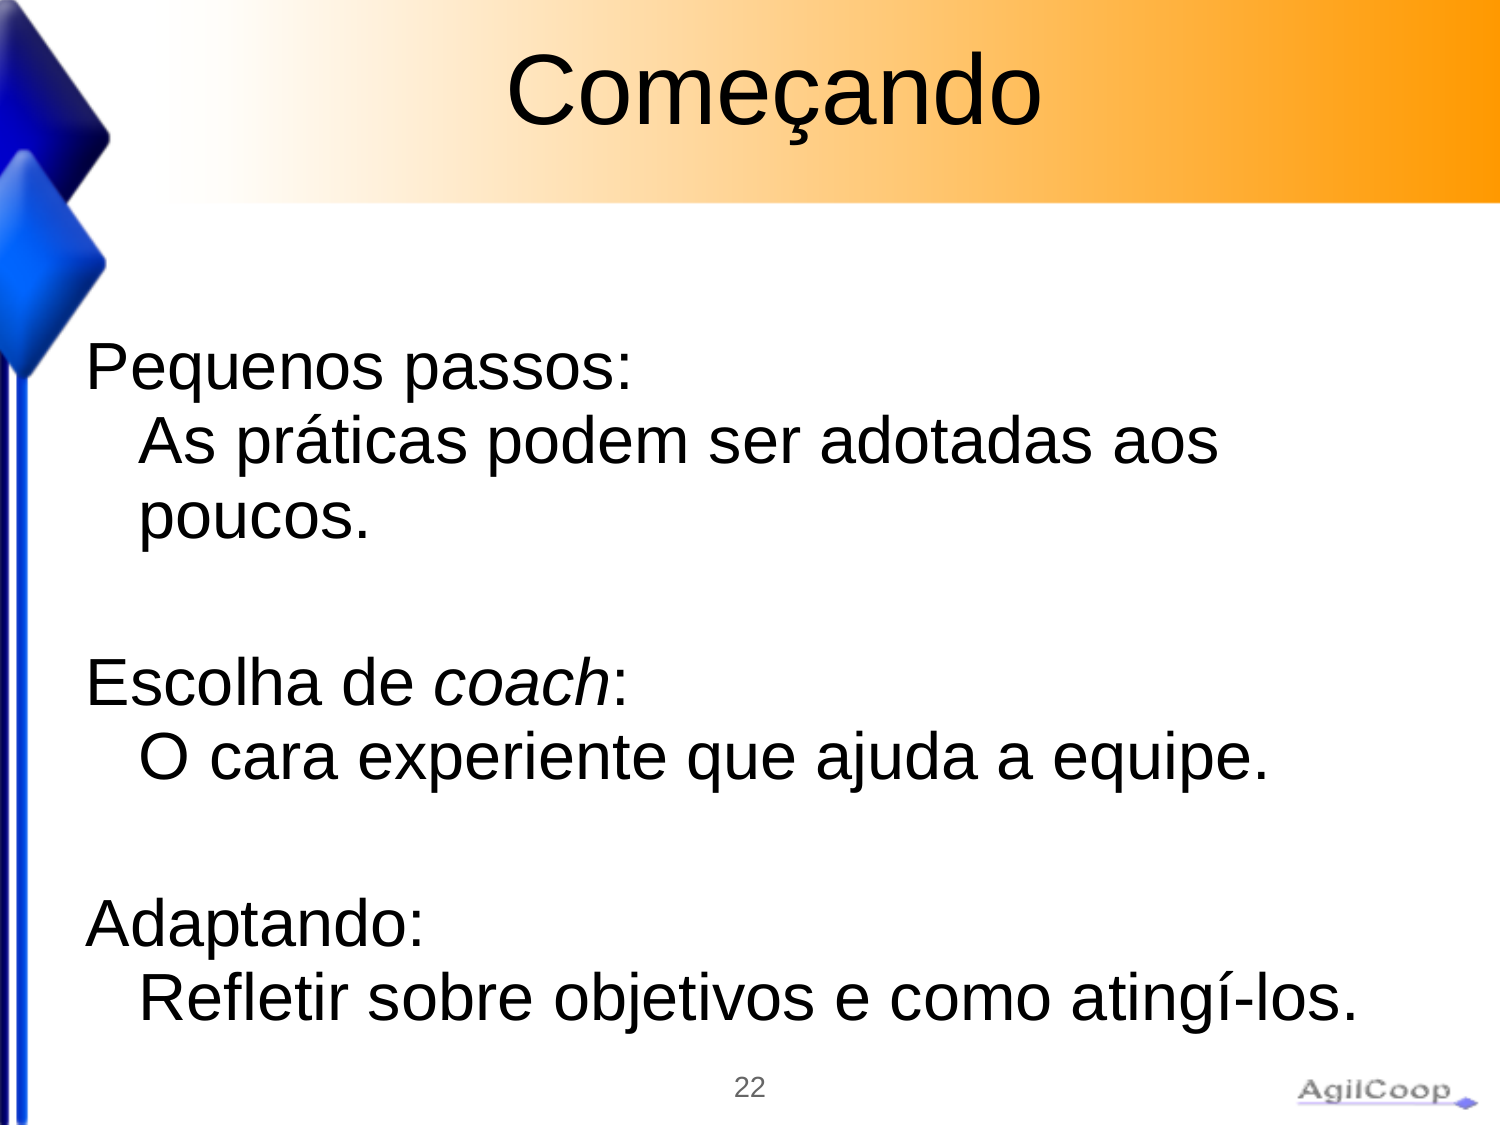

# Começando
Pequenos passos:
As práticas podem ser adotadas aos poucos.
Escolha de coach:
O cara experiente que ajuda a equipe.
Adaptando:
Refletir sobre objetivos e como atingí-los.
22